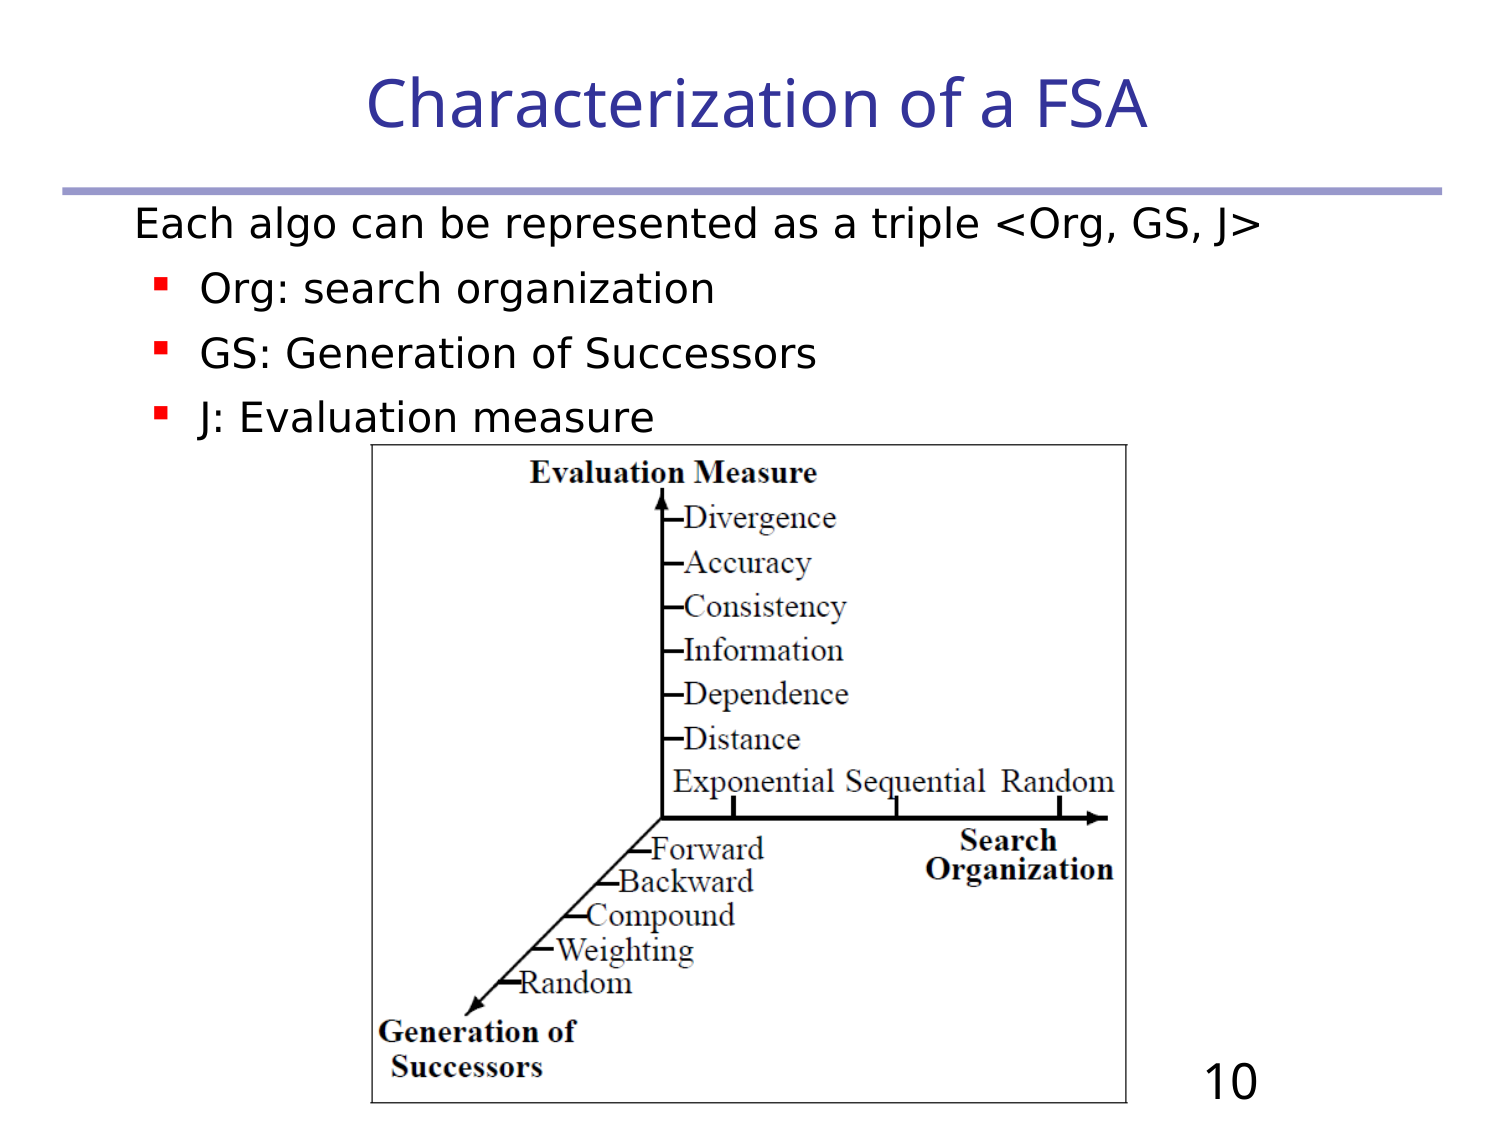

# Characterization of a FSA
Each algo can be represented as a triple <Org, GS, J>
Org: search organization
GS: Generation of Successors
J: Evaluation measure